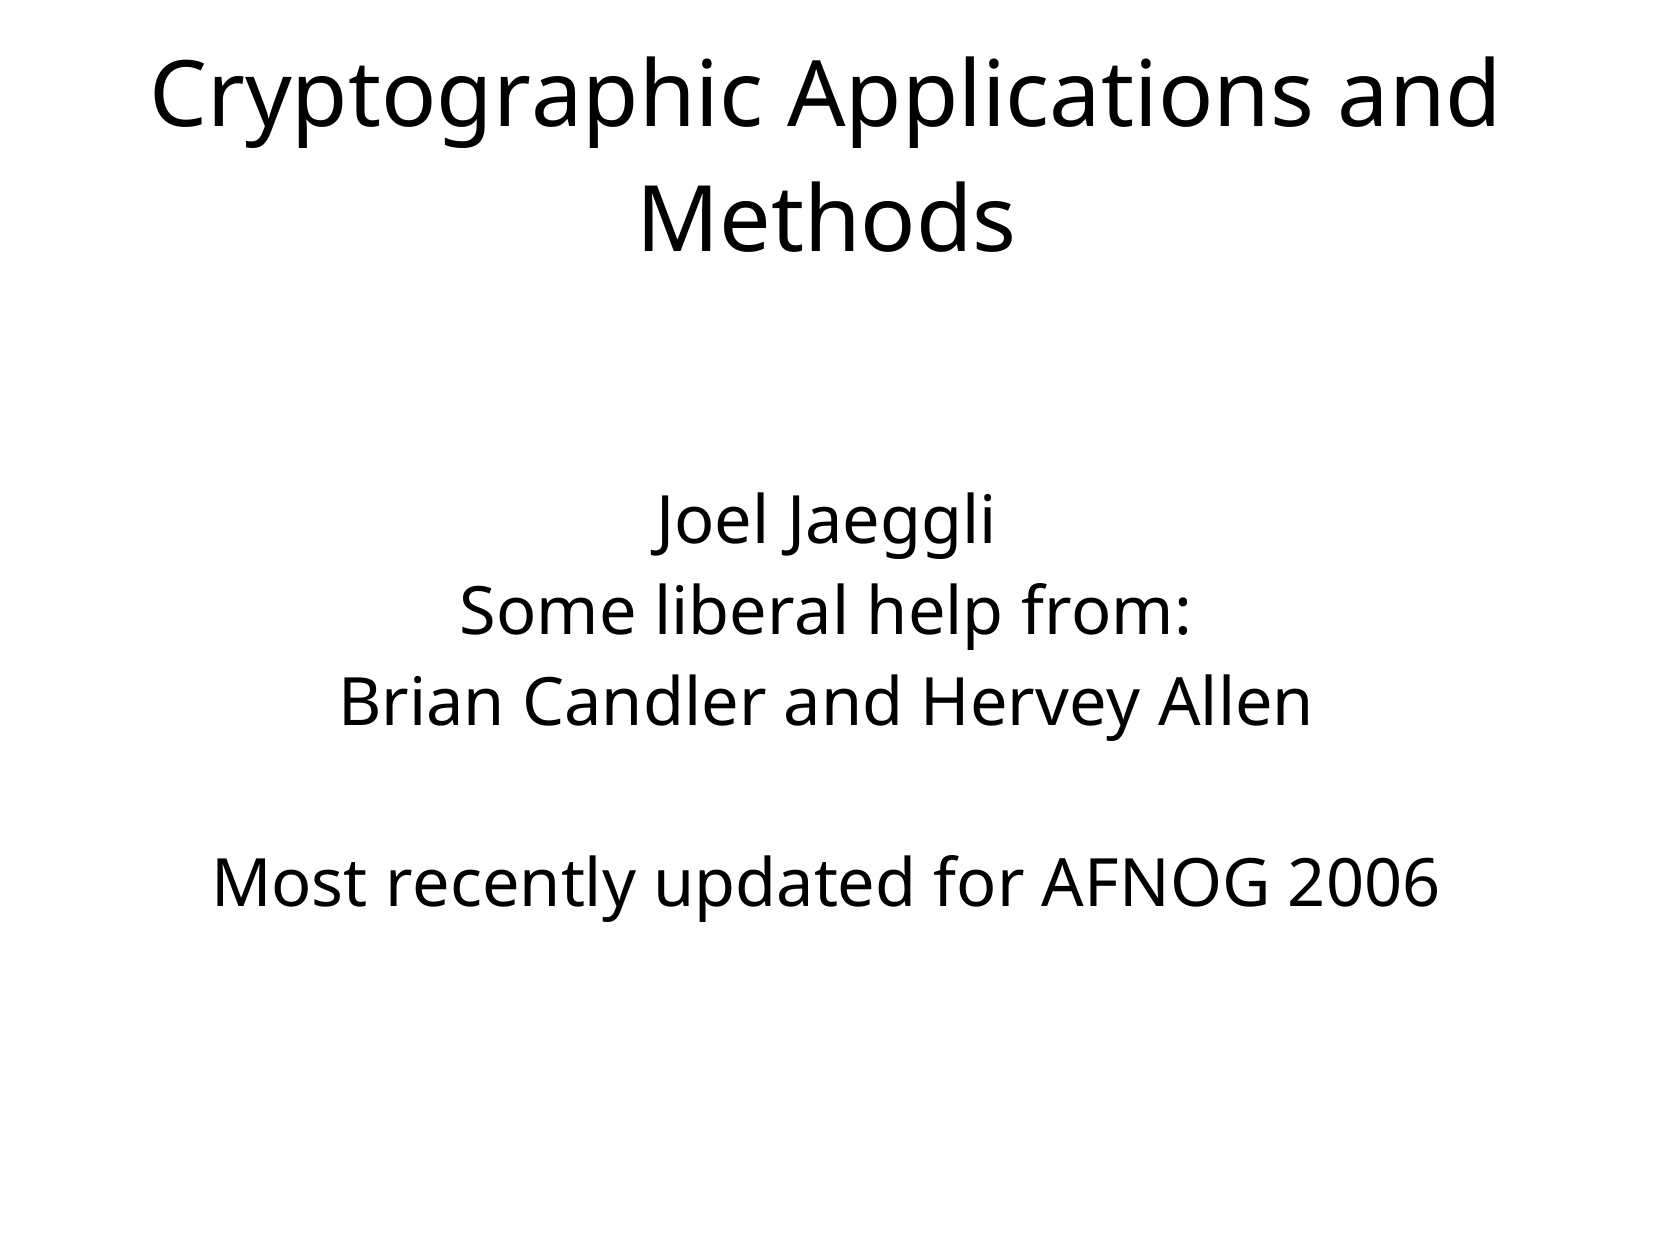

# Cryptographic Applications and Methods
Joel Jaeggli
Some liberal help from:
Brian Candler and Hervey Allen
Most recently updated for AFNOG 2006